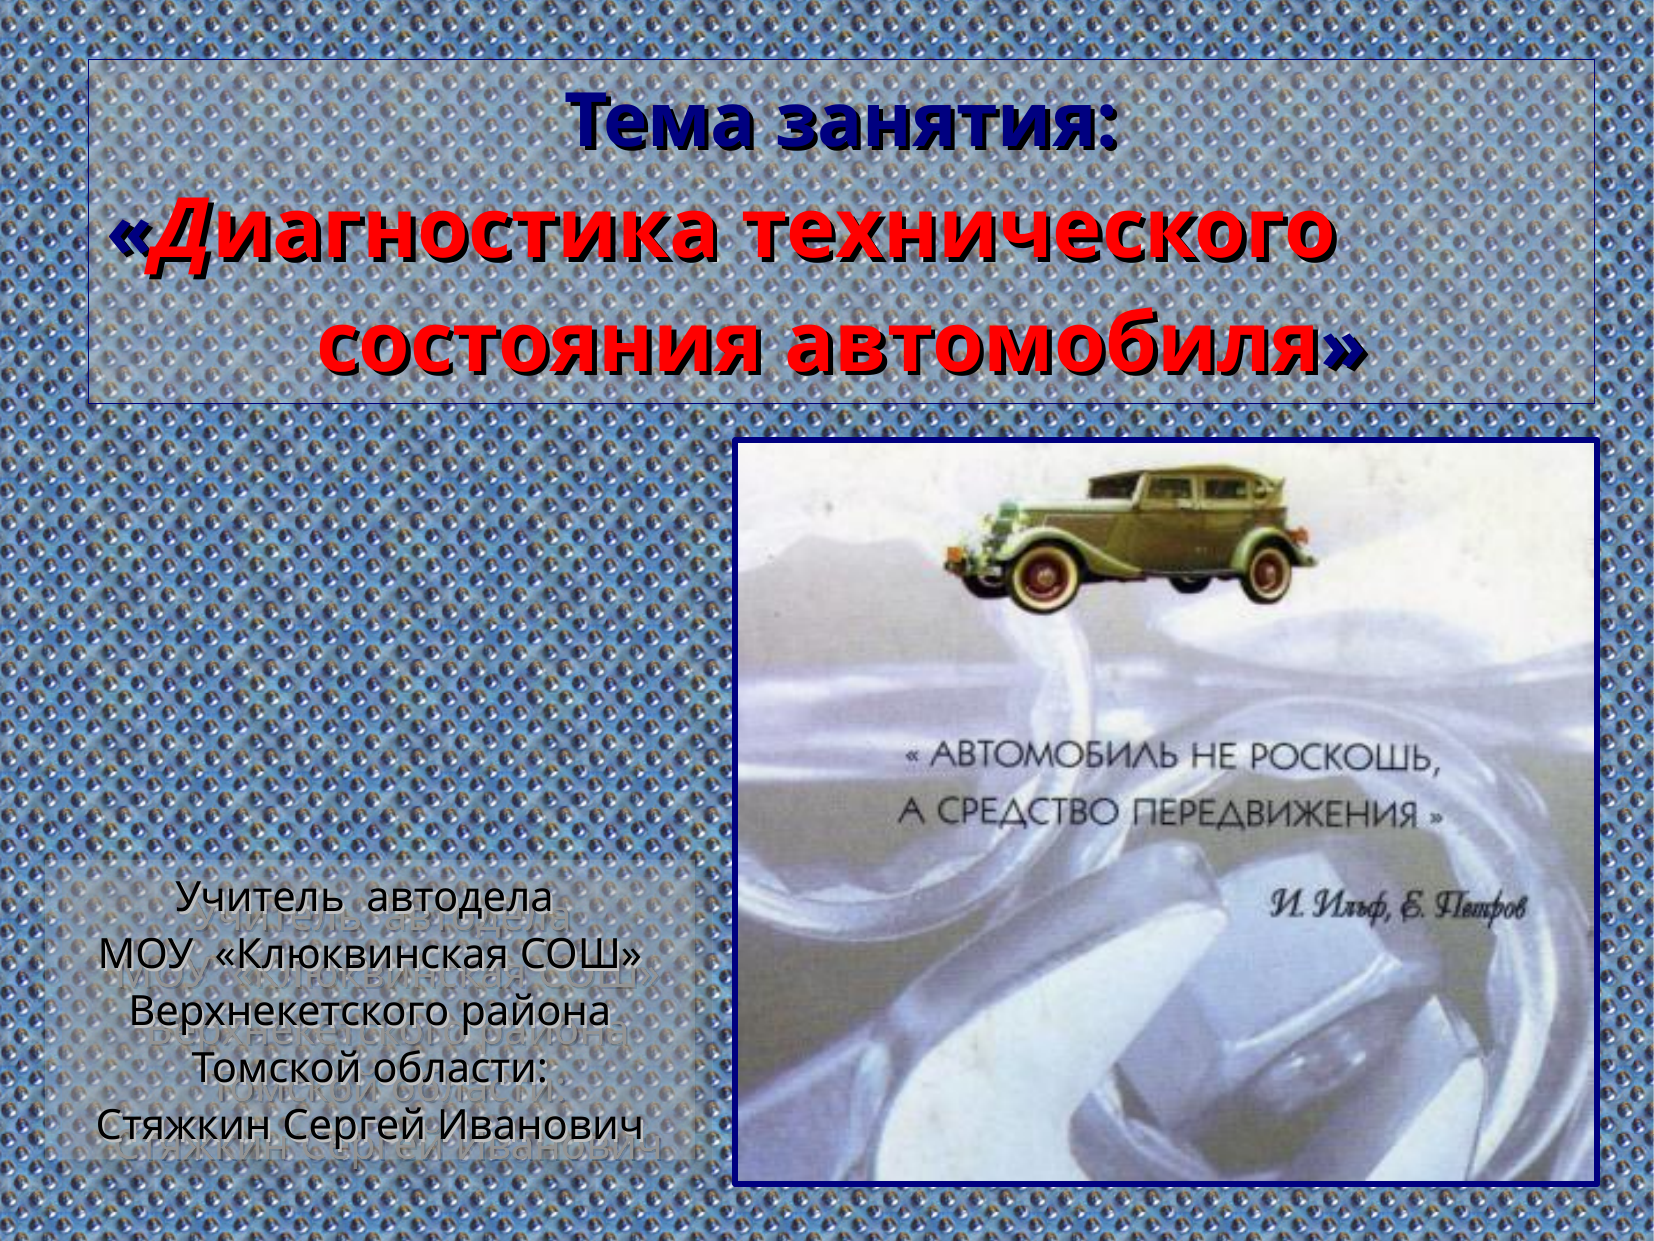

Тема занятия:
«Диагностика технического состояния автомобиля»
Учитель автодела
МОУ «Клюквинская СОШ» Верхнекетского района Томской области:
Стяжкин Сергей Иванович